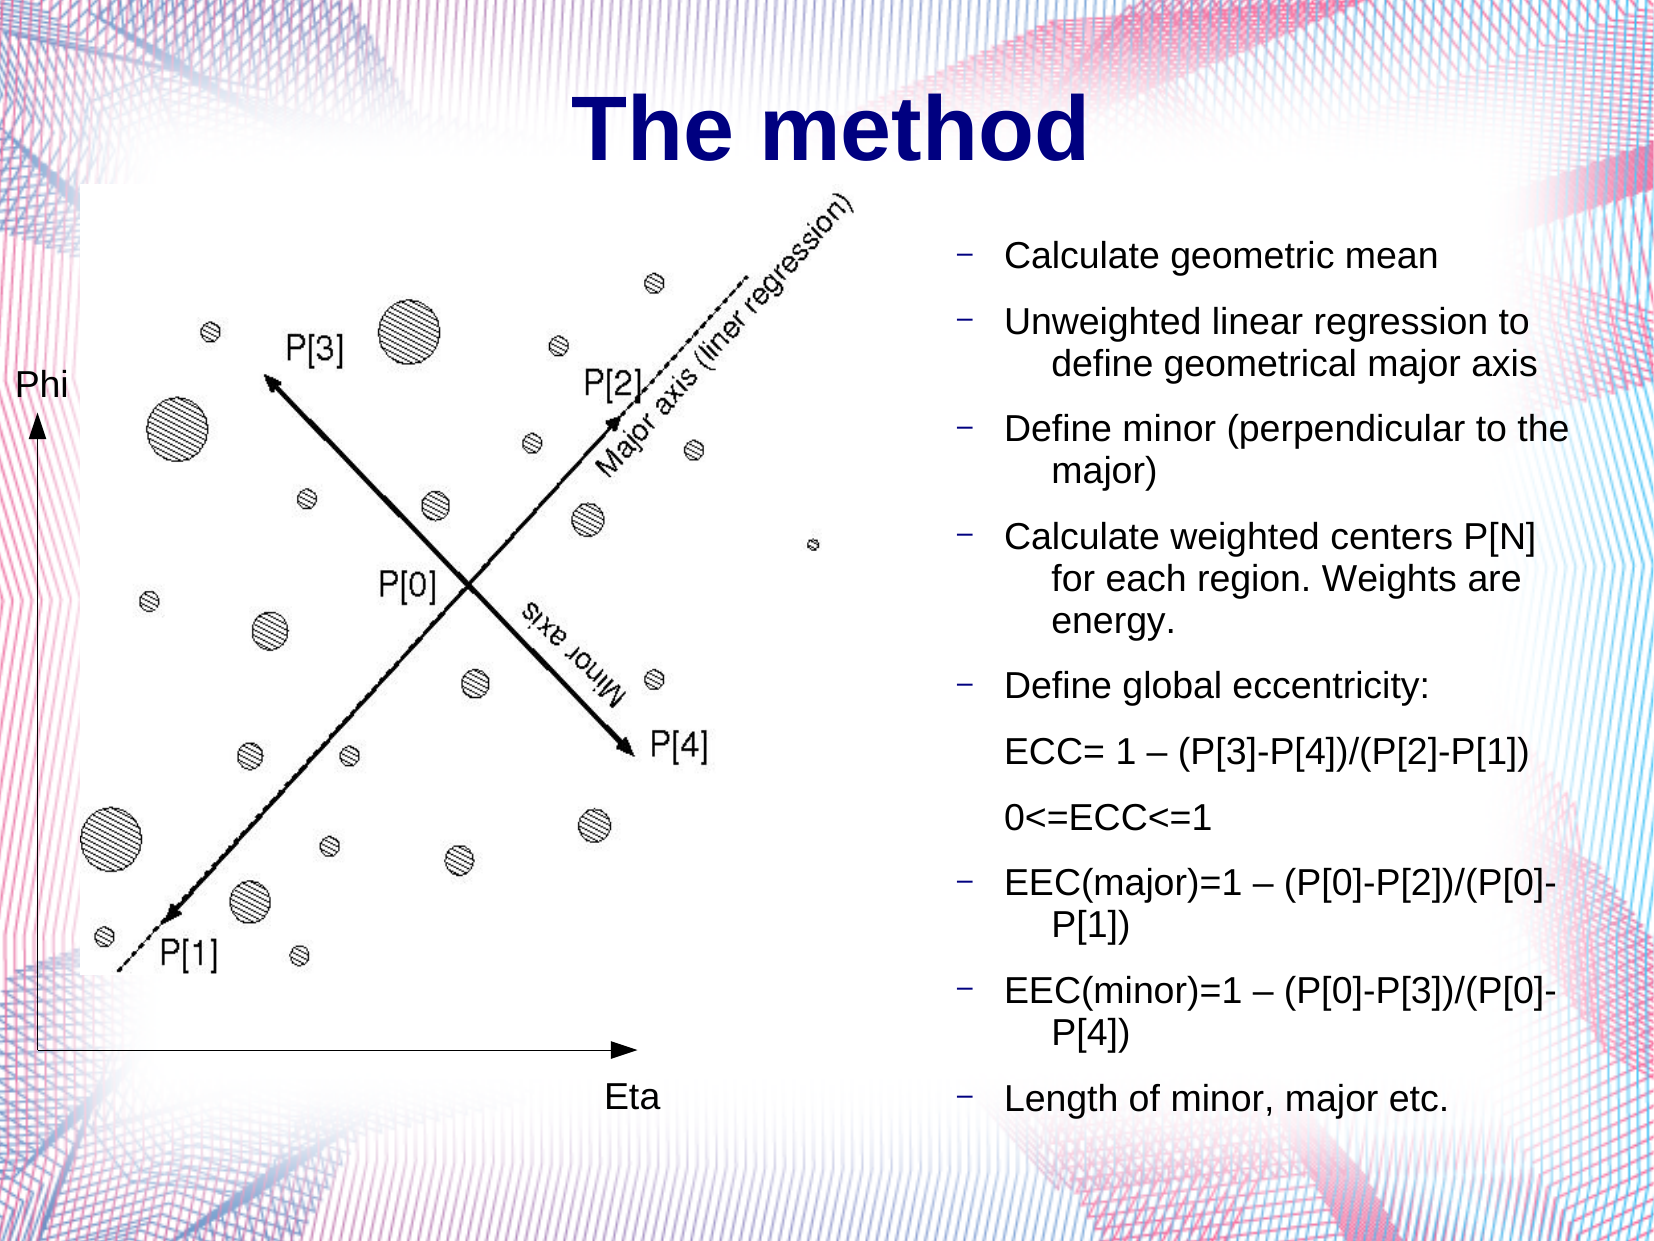

# The method
Calculate geometric mean
Unweighted linear regression to define geometrical major axis
Define minor (perpendicular to the major)
Calculate weighted centers P[N] for each region. Weights are energy.
Define global eccentricity:
ECC= 1 – (P[3]-P[4])/(P[2]-P[1])
0<=ECC<=1
EEC(major)=1 – (P[0]-P[2])/(P[0]-P[1])
EEC(minor)=1 – (P[0]-P[3])/(P[0]-P[4])
Length of minor, major etc.
Phi
Eta